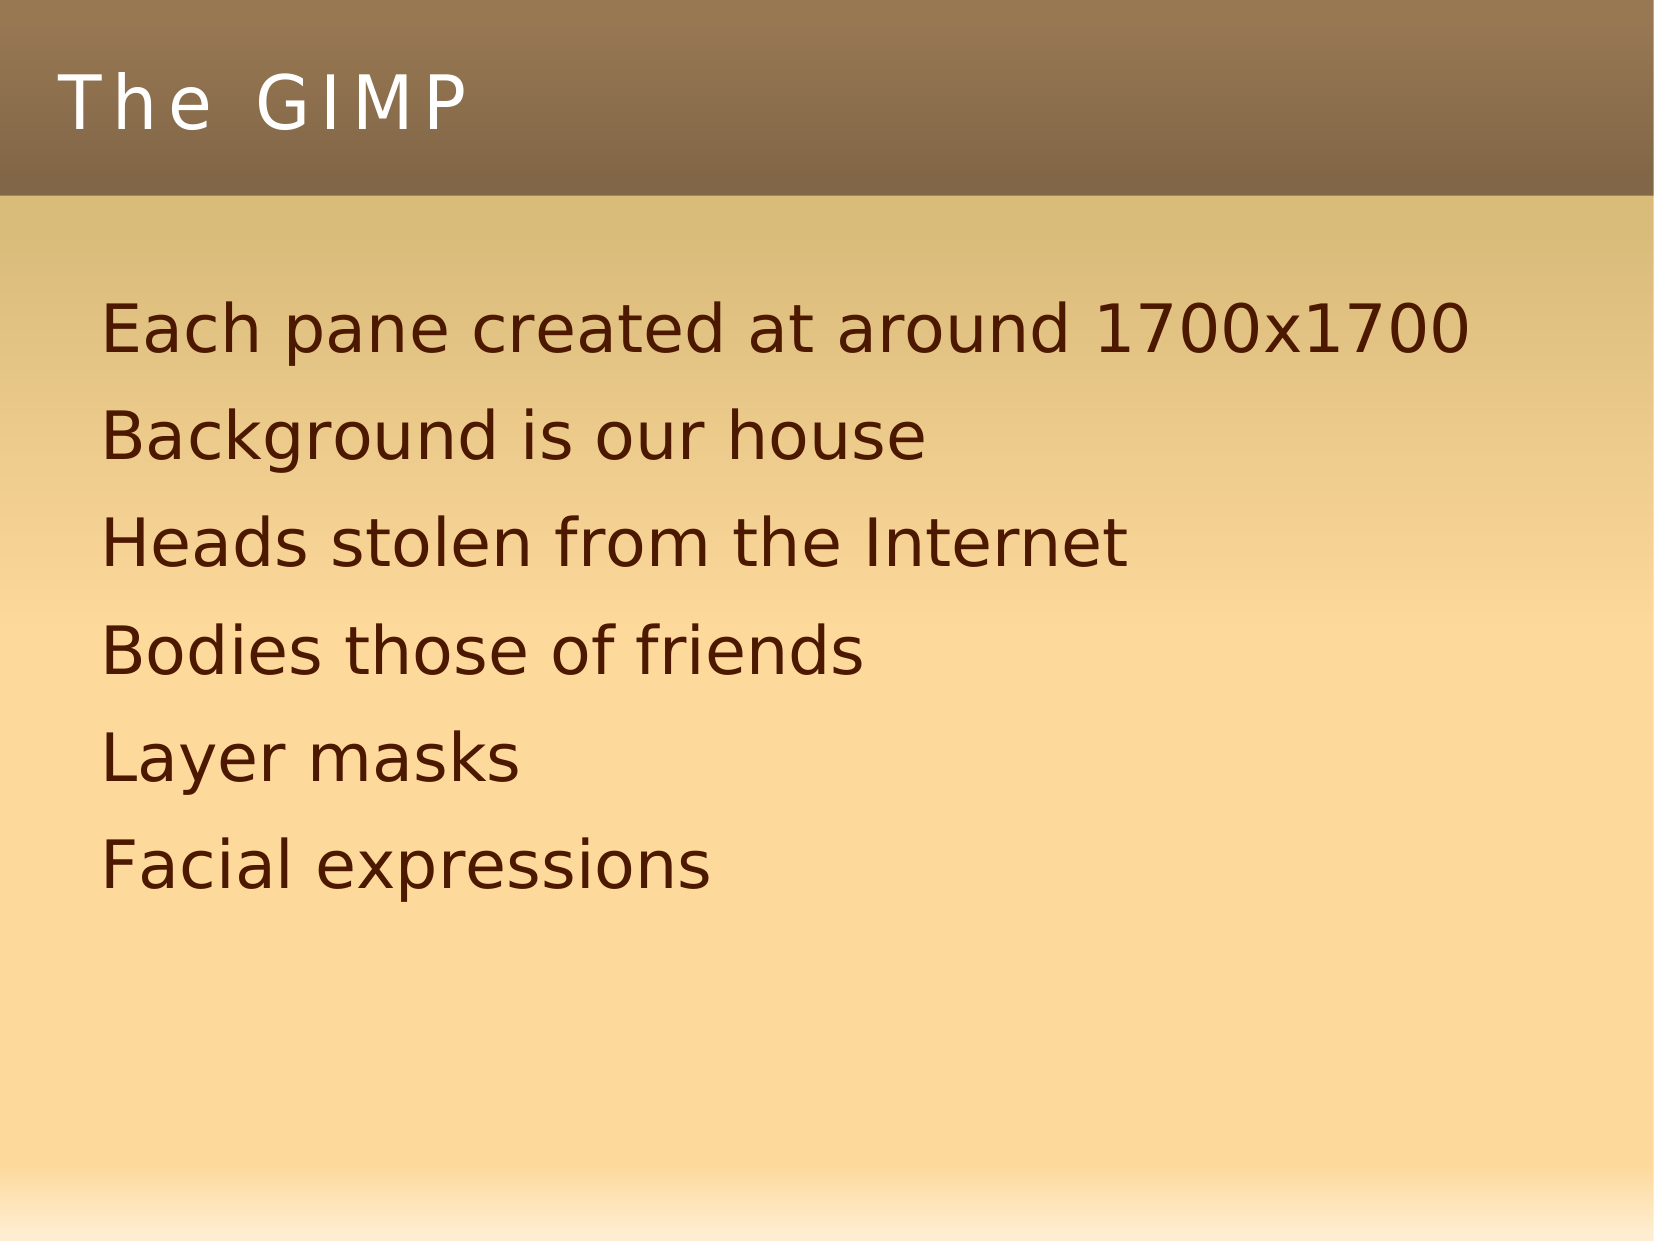

# The GIMP
Each pane created at around 1700x1700
Background is our house
Heads stolen from the Internet
Bodies those of friends
Layer masks
Facial expressions